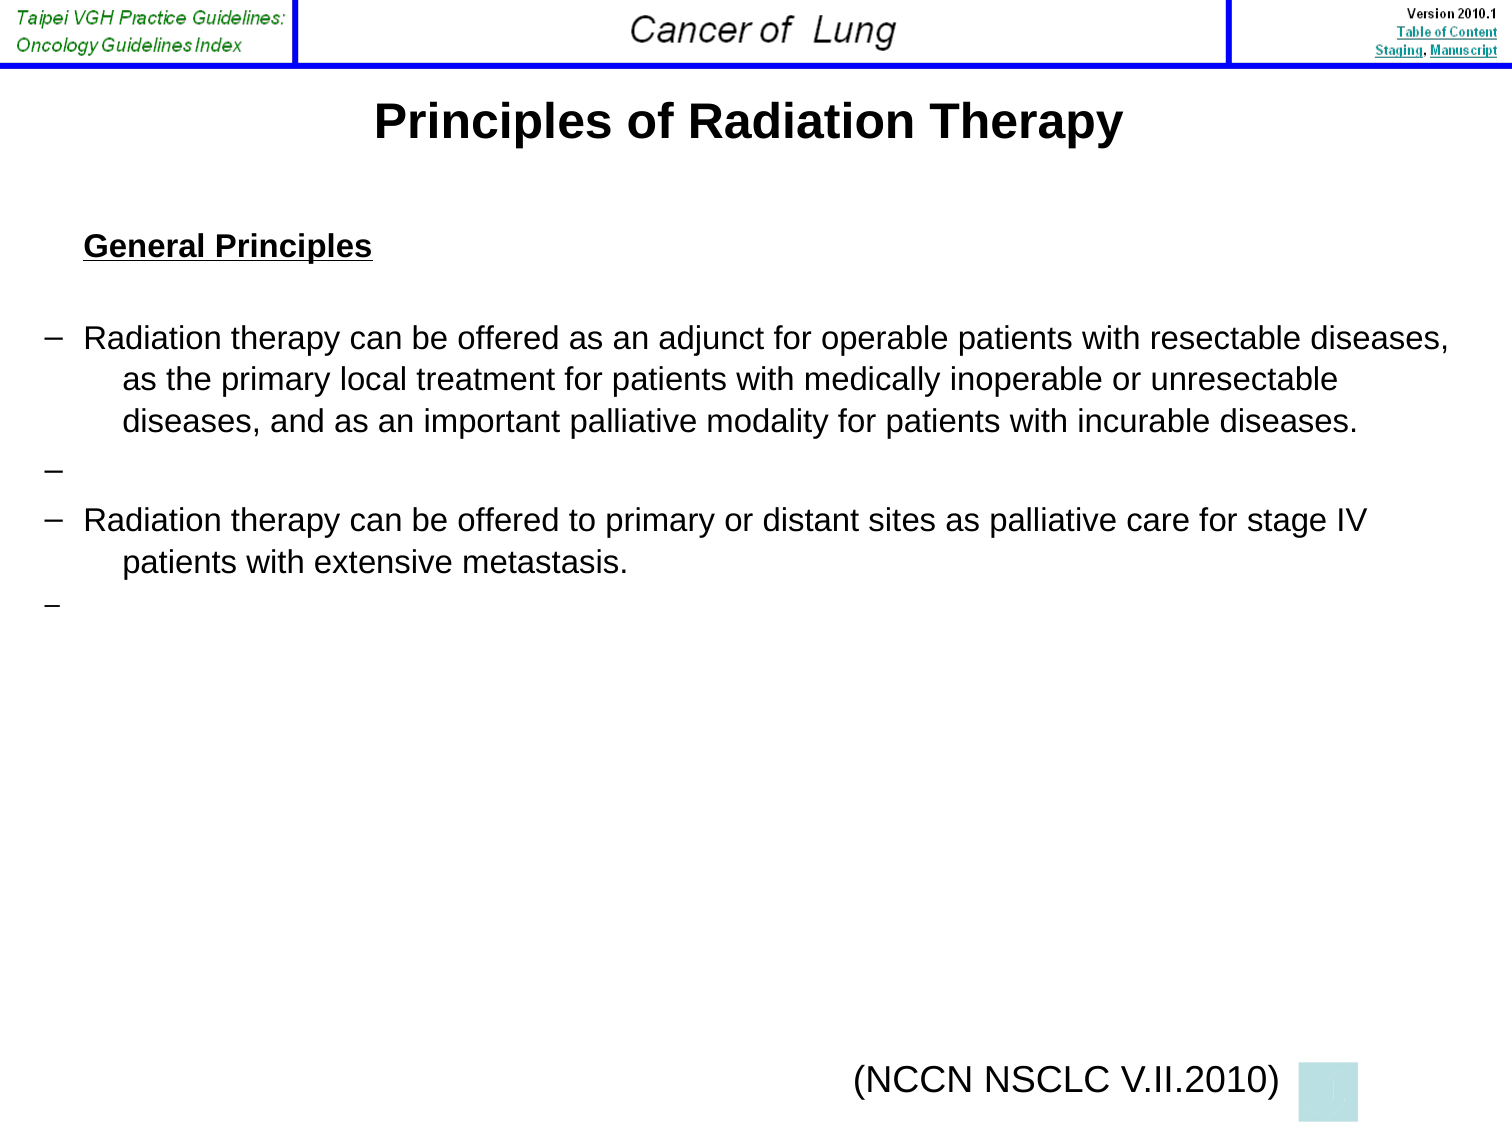

# Principles of Radiation Therapy
General Principles
Radiation therapy can be offered as an adjunct for operable patients with resectable diseases, as the primary local treatment for patients with medically inoperable or unresectable diseases, and as an important palliative modality for patients with incurable diseases.
Radiation therapy can be offered to primary or distant sites as palliative care for stage IV patients with extensive metastasis.
(NCCN NSCLC V.II.2010)